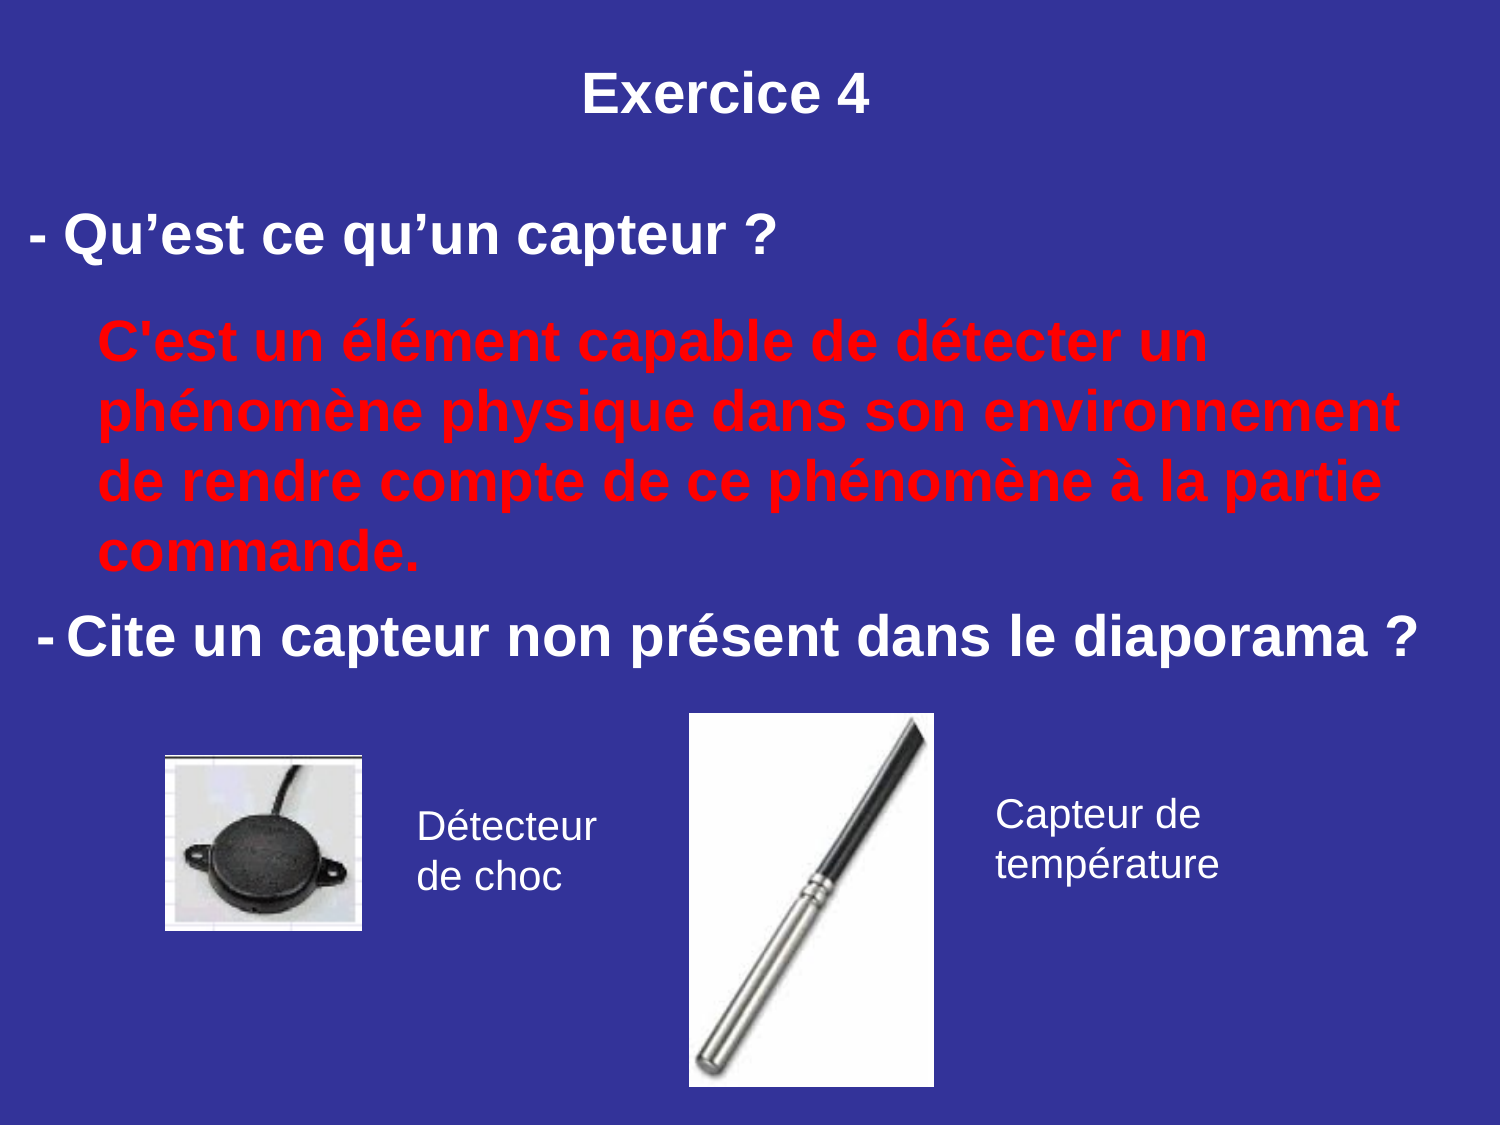

Exercice 4
 - Qu’est ce qu’un capteur ?
C'est un élément capable de détecter un phénomène physique dans son environnement de rendre compte de ce phénomène à la partie commande.
 - Cite un capteur non présent dans le diaporama ?
Capteur de température
Détecteur de choc